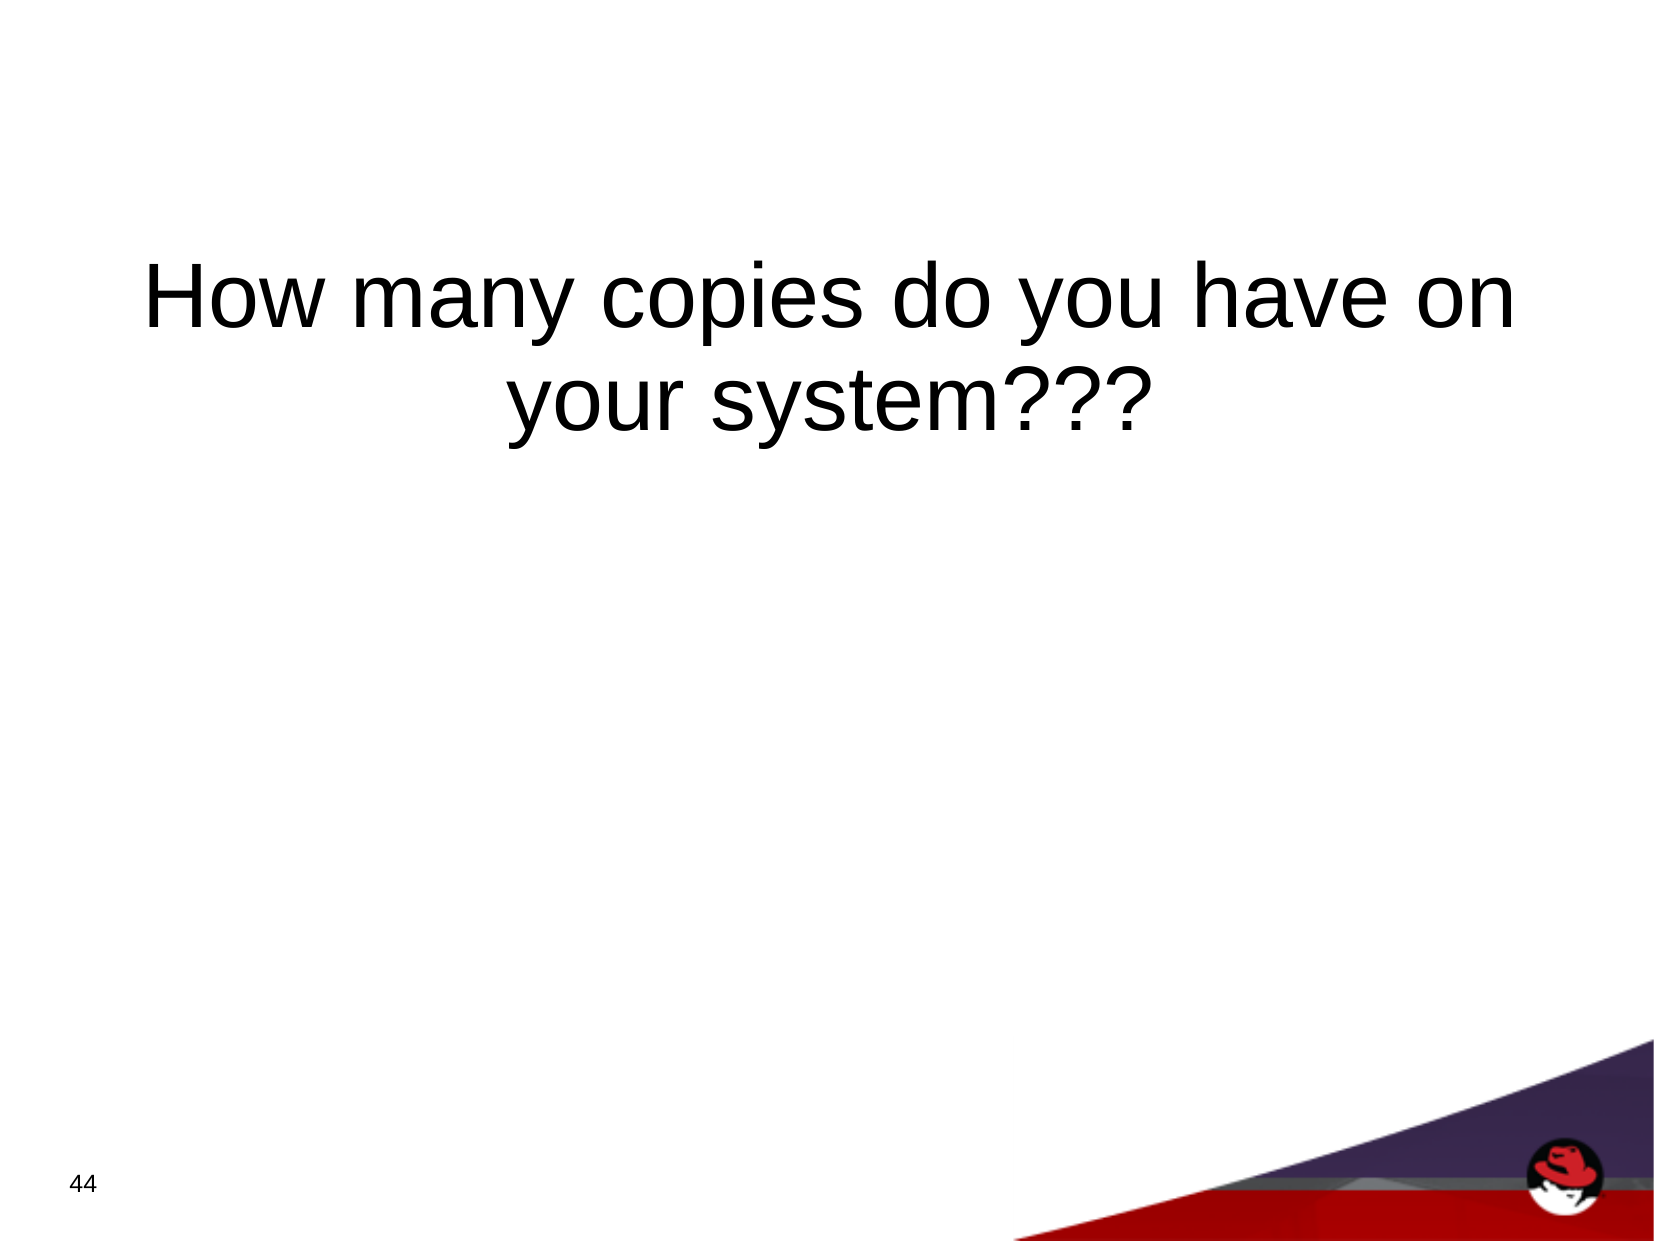

# How many copies do you have on your system???